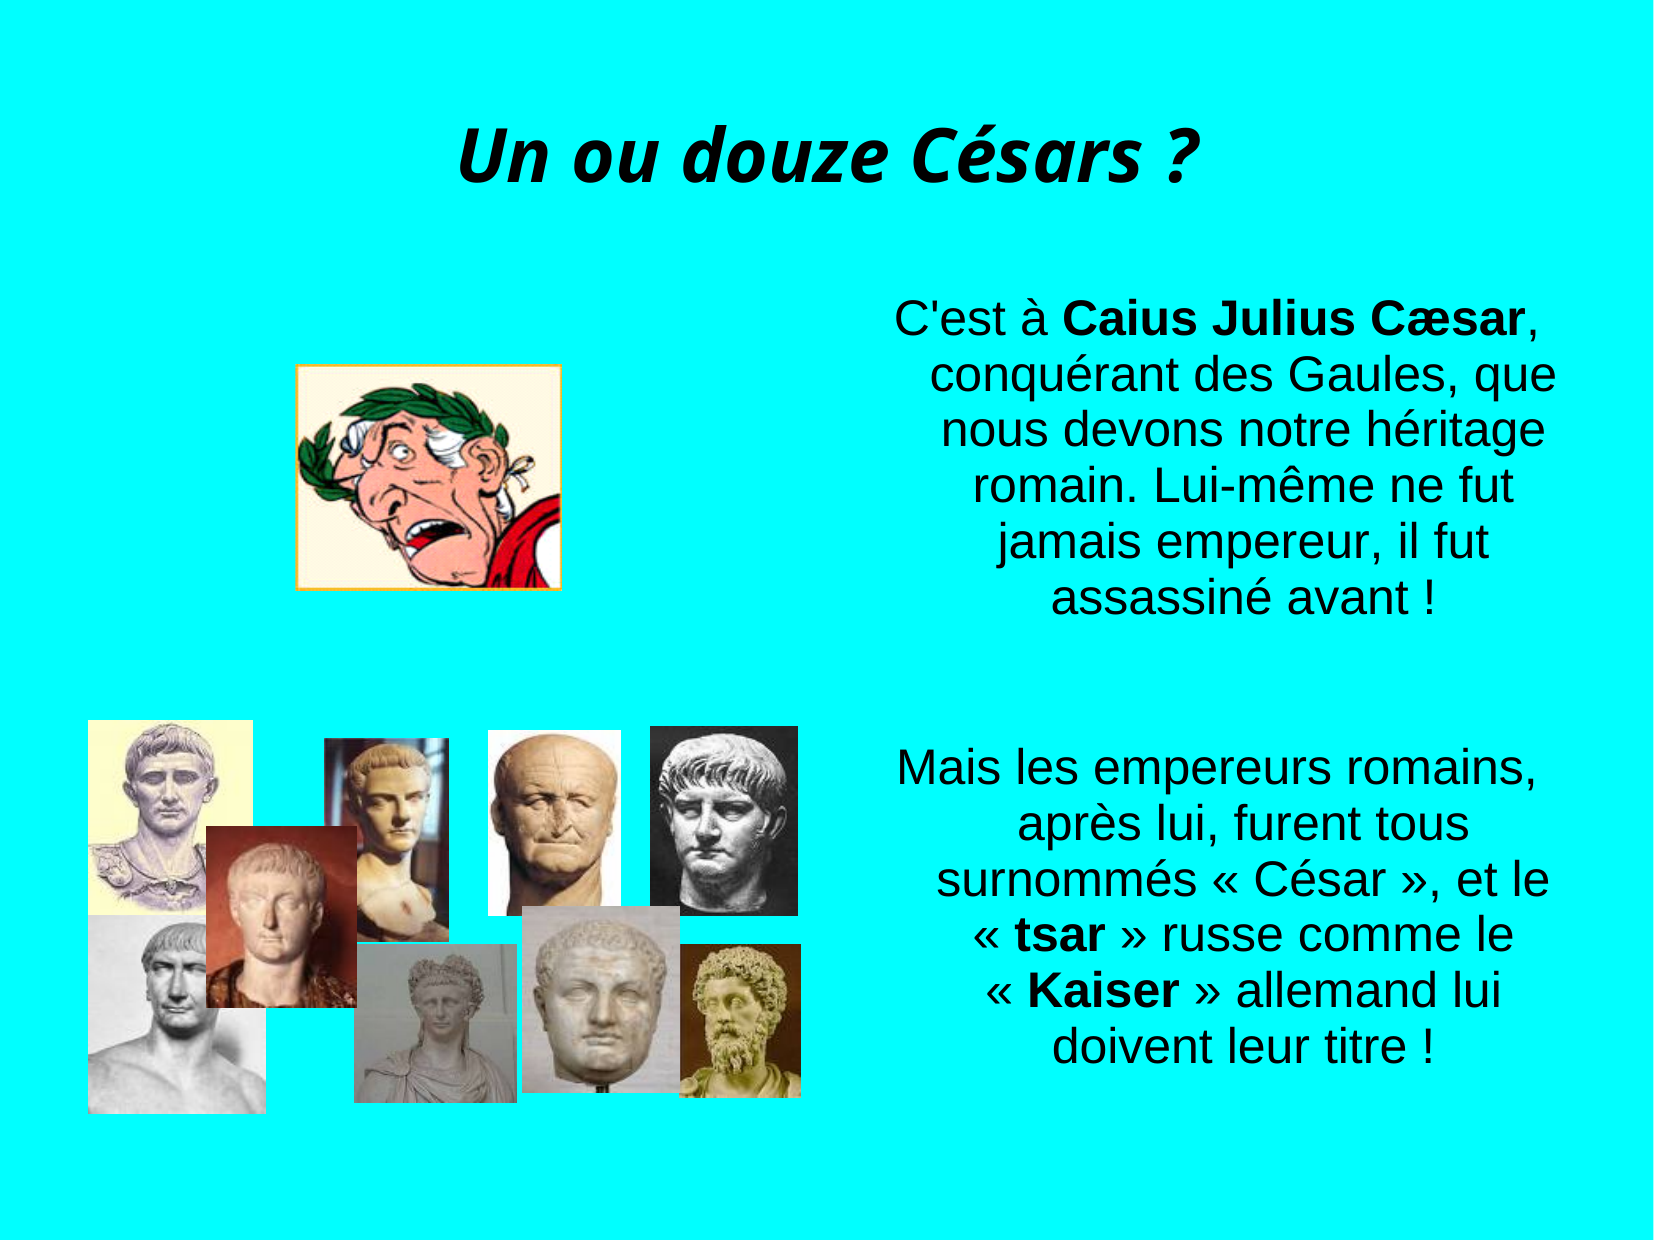

# Un ou douze Césars ?
C'est à Caius Julius Cæsar, conquérant des Gaules, que nous devons notre héritage romain. Lui-même ne fut jamais empereur, il fut assassiné avant !
Mais les empereurs romains, après lui, furent tous surnommés « César », et le « tsar » russe comme le « Kaiser » allemand lui doivent leur titre !